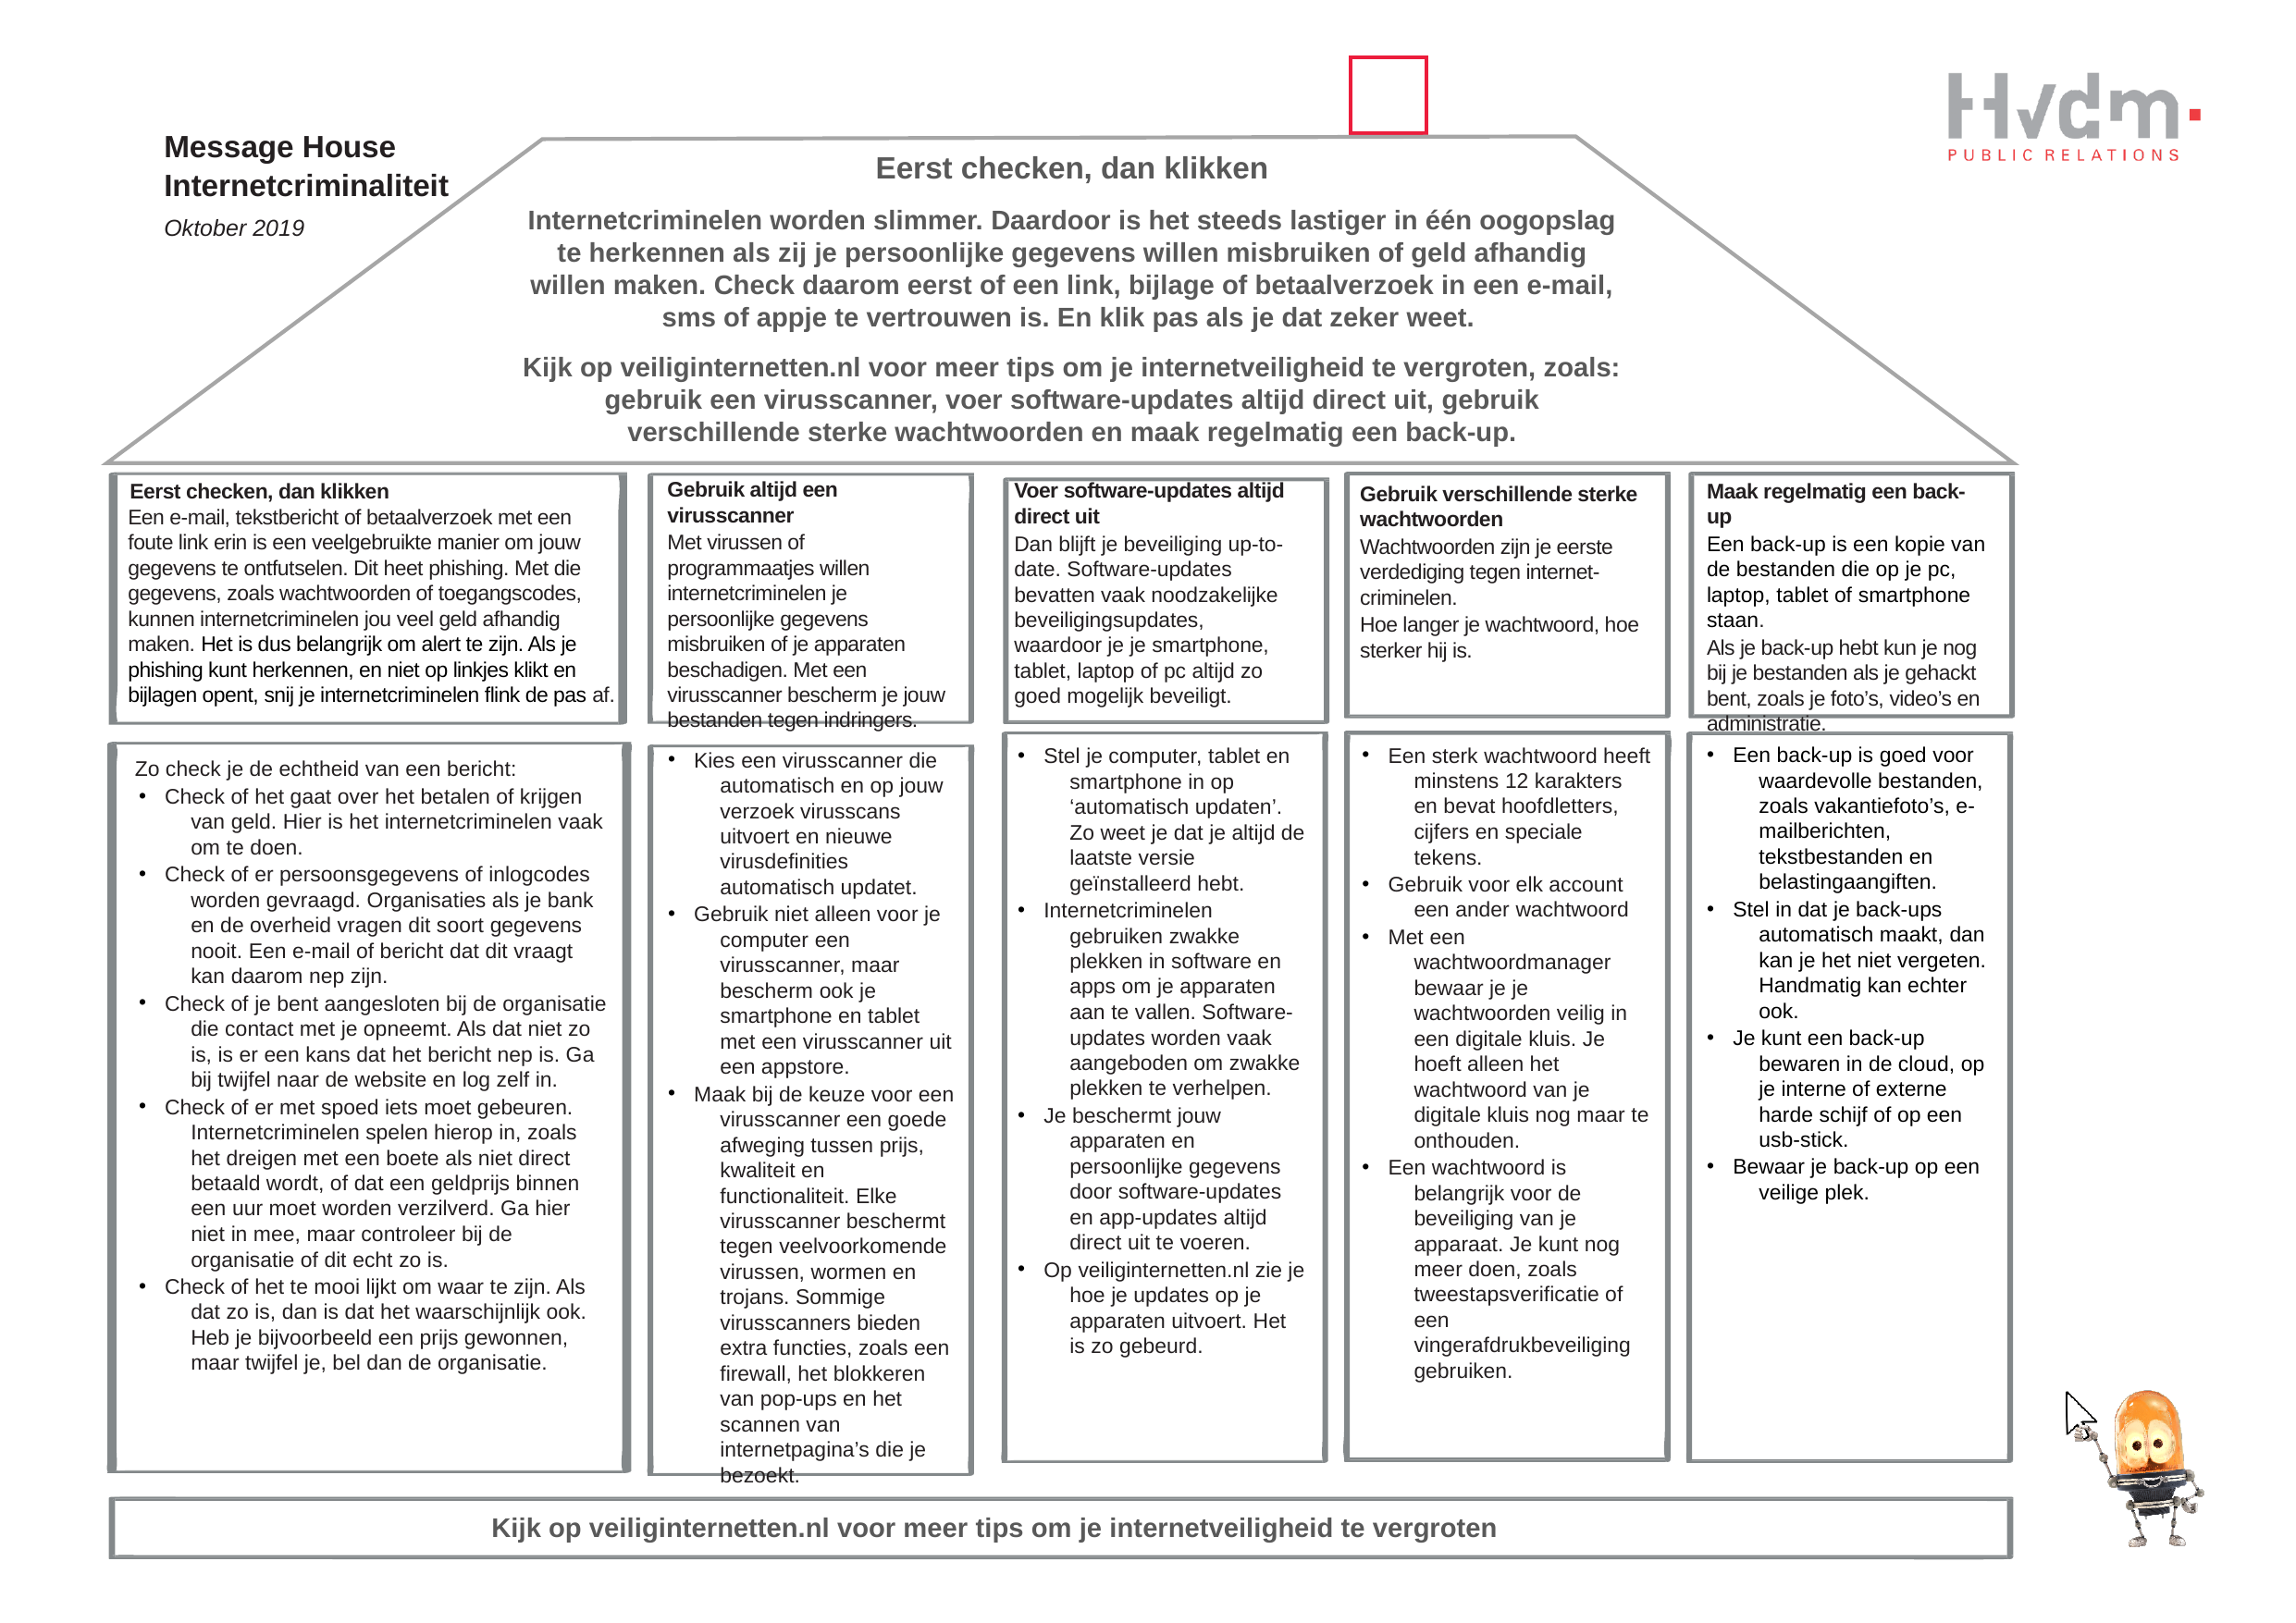

Message House
Internetcriminaliteit
Oktober 2019
Eerst checken, dan klikken
Internetcriminelen worden slimmer. Daardoor is het steeds lastiger in één oogopslag te herkennen als zij je persoonlijke gegevens willen misbruiken of geld afhandig willen maken. Check daarom eerst of een link, bijlage of betaalverzoek in een e-mail, sms of appje te vertrouwen is. En klik pas als je dat zeker weet.
Kijk op veiliginternetten.nl voor meer tips om je internetveiligheid te vergroten, zoals: gebruik een virusscanner, voer software-updates altijd direct uit, gebruik verschillende sterke wachtwoorden en maak regelmatig een back-up.
Gebruik altijd een virusscanner
Met virussen of programmaatjes willen internetcriminelen je persoonlijke gegevens misbruiken of je apparaten beschadigen. Met een virusscanner bescherm je jouw bestanden tegen indringers.
Voer software-updates altijd direct uit
Dan blijft je beveiliging up-to-date. Software-updates bevatten vaak noodzakelijke beveiligingsupdates, waardoor je je smartphone, tablet, laptop of pc altijd zo goed mogelijk beveiligt.
Maak regelmatig een back-up
Een back-up is een kopie van de bestanden die op je pc, laptop, tablet of smartphone staan.
Als je back-up hebt kun je nog bij je bestanden als je gehackt bent, zoals je foto’s, video’s en administratie.
Eerst checken, dan klikken
Een e-mail, tekstbericht of betaalverzoek met een foute link erin is een veelgebruikte manier om jouw gegevens te ontfutselen. Dit heet phishing. Met die gegevens, zoals wachtwoorden of toegangscodes, kunnen internetcriminelen jou veel geld afhandig maken. Het is dus belangrijk om alert te zijn. Als je phishing kunt herkennen, en niet op linkjes klikt en bijlagen opent, snij je internetcriminelen flink de pas af.
Gebruik verschillende sterke wachtwoorden
Wachtwoorden zijn je eerste verdediging tegen internet-criminelen.
Hoe langer je wachtwoord, hoe sterker hij is.
Een back-up is goed voor waardevolle bestanden, zoals vakantiefoto’s, e-mailberichten, tekstbestanden en belastingaangiften.
Stel in dat je back-ups automatisch maakt, dan kan je het niet vergeten. Handmatig kan echter ook.
Je kunt een back-up bewaren in de cloud, op je interne of externe harde schijf of op een usb-stick.
Bewaar je back-up op een veilige plek.
Een sterk wachtwoord heeft minstens 12 karakters en bevat hoofdletters, cijfers en speciale tekens.
Gebruik voor elk account een ander wachtwoord
Met een wachtwoordmanager bewaar je je wachtwoorden veilig in een digitale kluis. Je hoeft alleen het wachtwoord van je digitale kluis nog maar te onthouden.
Een wachtwoord is belangrijk voor de beveiliging van je apparaat. Je kunt nog meer doen, zoals tweestapsverificatie of een vingerafdrukbeveiliging gebruiken.
Stel je computer, tablet en smartphone in op ‘automatisch updaten’. Zo weet je dat je altijd de laatste versie geïnstalleerd hebt.
Internetcriminelen gebruiken zwakke plekken in software en apps om je apparaten aan te vallen. Software-updates worden vaak aangeboden om zwakke plekken te verhelpen.
Je beschermt jouw apparaten en persoonlijke gegevens door software-updates en app-updates altijd direct uit te voeren.
Op veiliginternetten.nl zie je hoe je updates op je apparaten uitvoert. Het is zo gebeurd.
Kies een virusscanner die automatisch en op jouw verzoek virusscans uitvoert en nieuwe virusdefinities automatisch updatet.
Gebruik niet alleen voor je computer een virusscanner, maar bescherm ook je smartphone en tablet met een virusscanner uit een appstore.
Maak bij de keuze voor een virusscanner een goede afweging tussen prijs, kwaliteit en functionaliteit. Elke virusscanner beschermt tegen veelvoorkomende virussen, wormen en trojans. Sommige virusscanners bieden extra functies, zoals een firewall, het blokkeren van pop-ups en het scannen van internetpagina’s die je bezoekt.
Zo check je de echtheid van een bericht:
Check of het gaat over het betalen of krijgen van geld. Hier is het internetcriminelen vaak om te doen.
Check of er persoonsgegevens of inlogcodes worden gevraagd. Organisaties als je bank en de overheid vragen dit soort gegevens nooit. Een e-mail of bericht dat dit vraagt kan daarom nep zijn.
Check of je bent aangesloten bij de organisatie die contact met je opneemt. Als dat niet zo is, is er een kans dat het bericht nep is. Ga bij twijfel naar de website en log zelf in.
Check of er met spoed iets moet gebeuren. Internetcriminelen spelen hierop in, zoals het dreigen met een boete als niet direct betaald wordt, of dat een geldprijs binnen een uur moet worden verzilverd. Ga hier niet in mee, maar controleer bij de organisatie of dit echt zo is.
Check of het te mooi lijkt om waar te zijn. Als dat zo is, dan is dat het waarschijnlijk ook. Heb je bijvoorbeeld een prijs gewonnen, maar twijfel je, bel dan de organisatie.
Kijk op veiliginternetten.nl voor meer tips om je internetveiligheid te vergroten